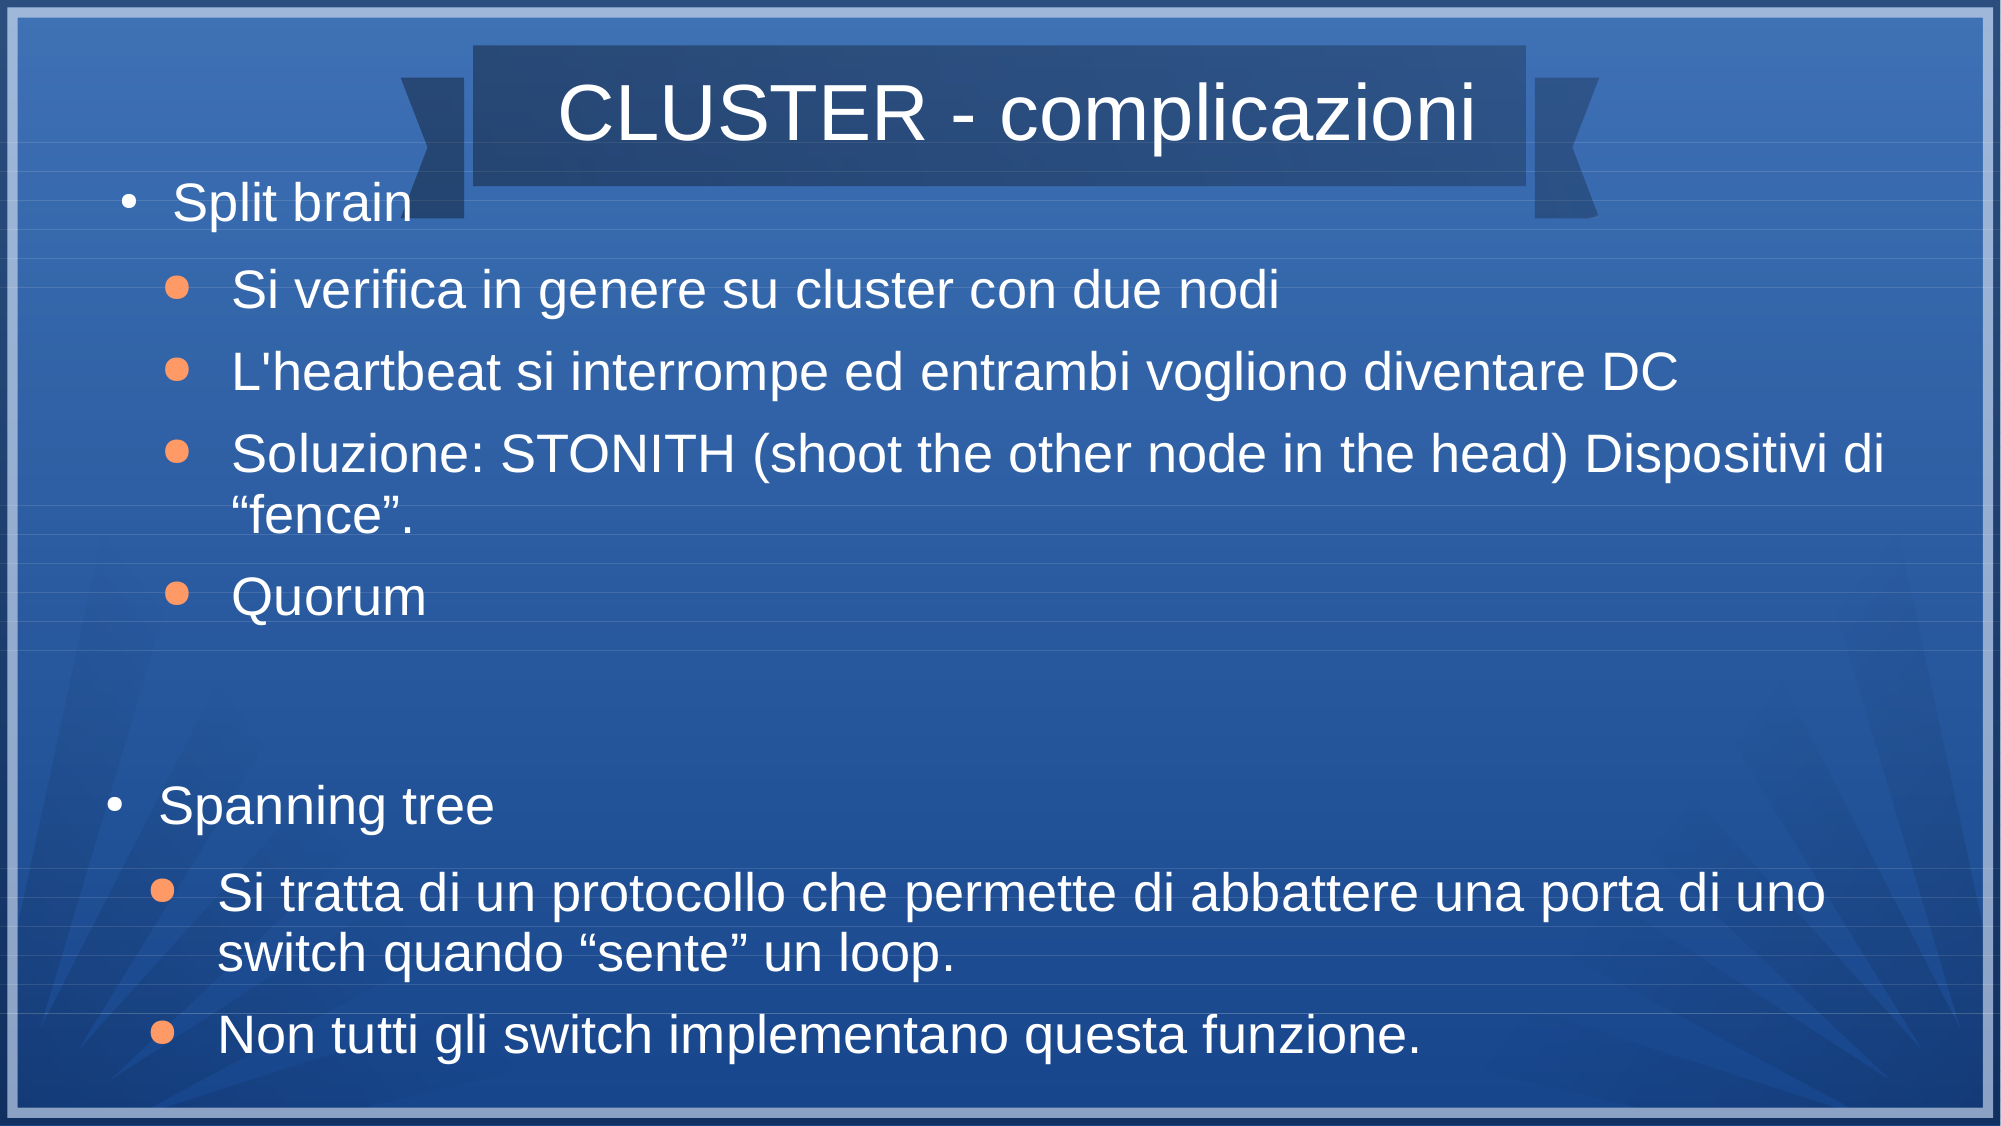

# CLUSTER - complicazioni
Split brain
Si verifica in genere su cluster con due nodi
L'heartbeat si interrompe ed entrambi vogliono diventare DC
Soluzione: STONITH (shoot the other node in the head) Dispositivi di “fence”.
Quorum
Spanning tree
Si tratta di un protocollo che permette di abbattere una porta di uno switch quando “sente” un loop.
Non tutti gli switch implementano questa funzione.